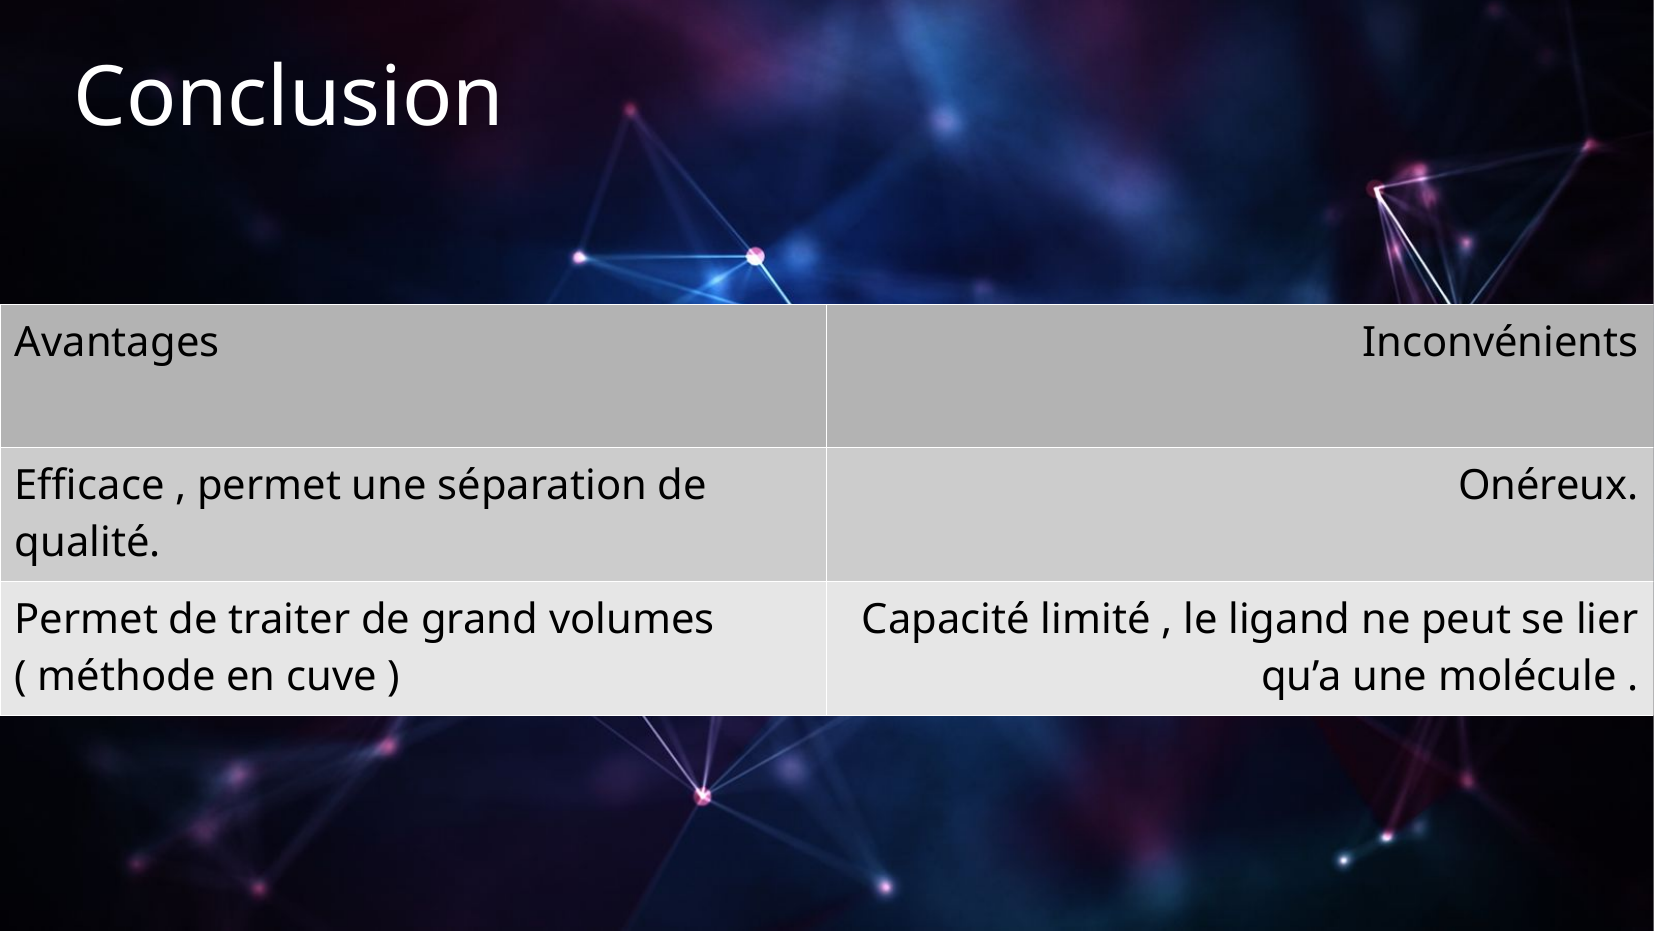

Conclusion
| Avantages | Inconvénients |
| --- | --- |
| Efficace , permet une séparation de qualité. | Onéreux. |
| Permet de traiter de grand volumes ( méthode en cuve ) | Capacité limité , le ligand ne peut se lier qu’a une molécule . |